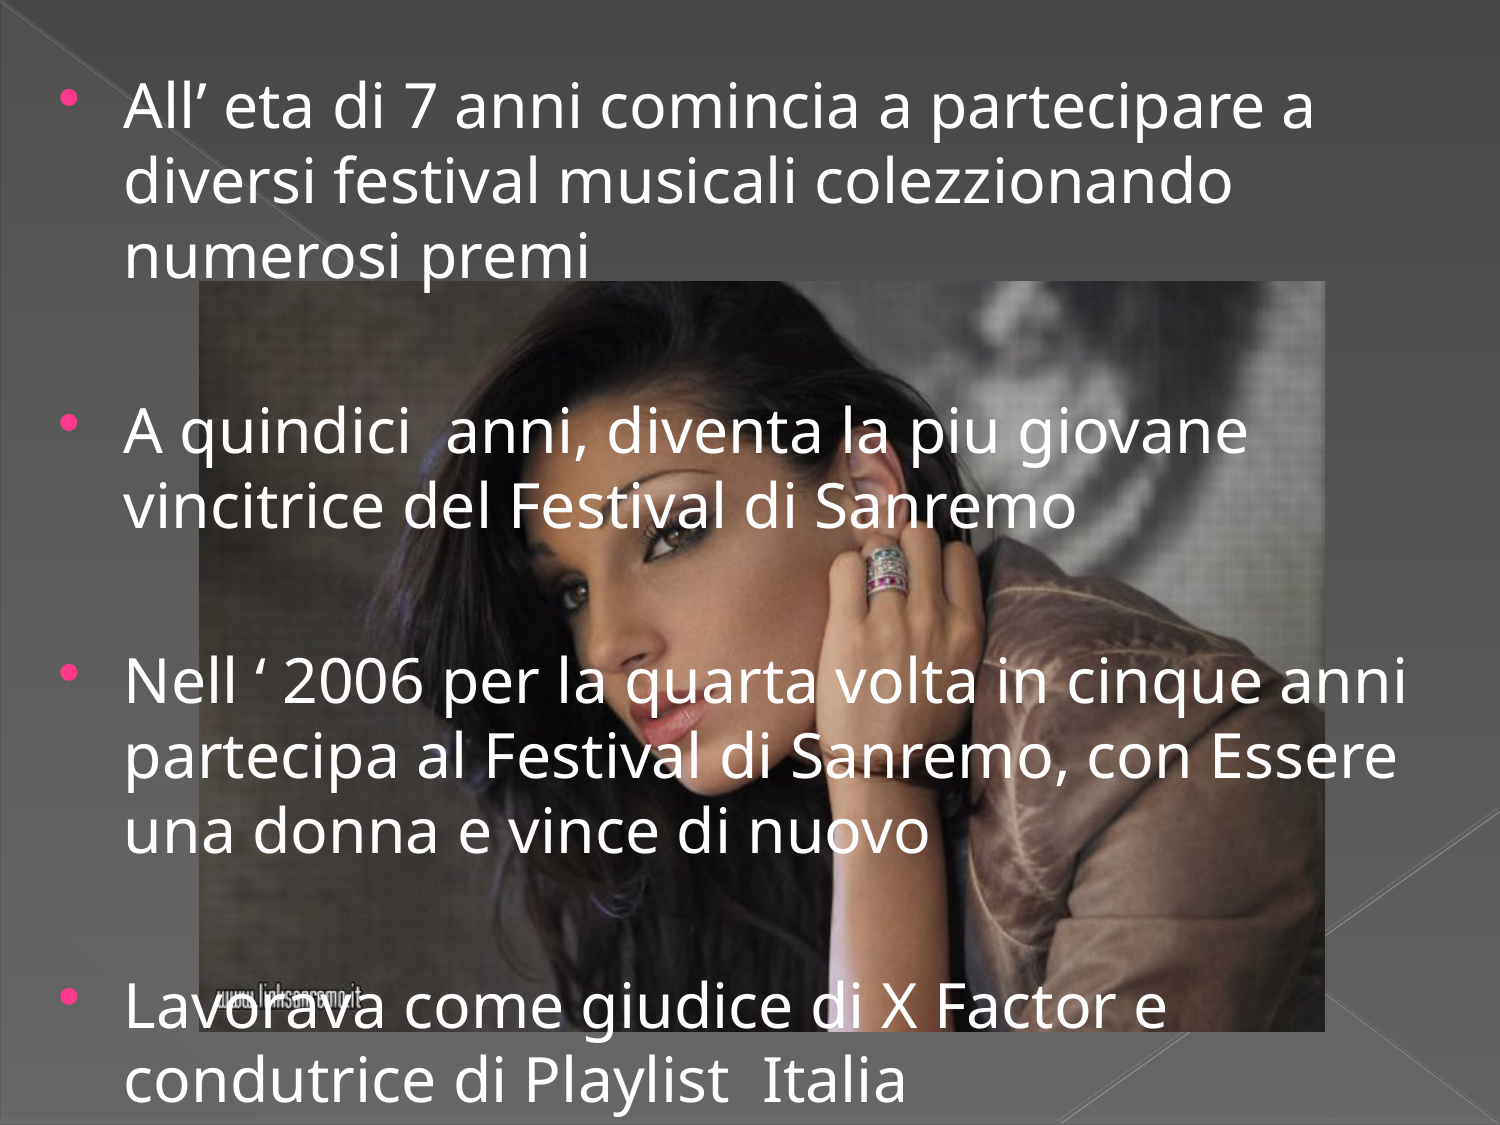

# All’ eta di 7 anni comincia a partecipare a diversi festival musicali colezzionando numerosi premi
A quindici anni, diventa la piu giovane vincitrice del Festival di Sanremo
Nell ‘ 2006 per la quarta volta in cinque anni partecipa al Festival di Sanremo, con Essere una donna e vince di nuovo
Lavorava come giudice di X Factor e condutrice di Playlist Italia